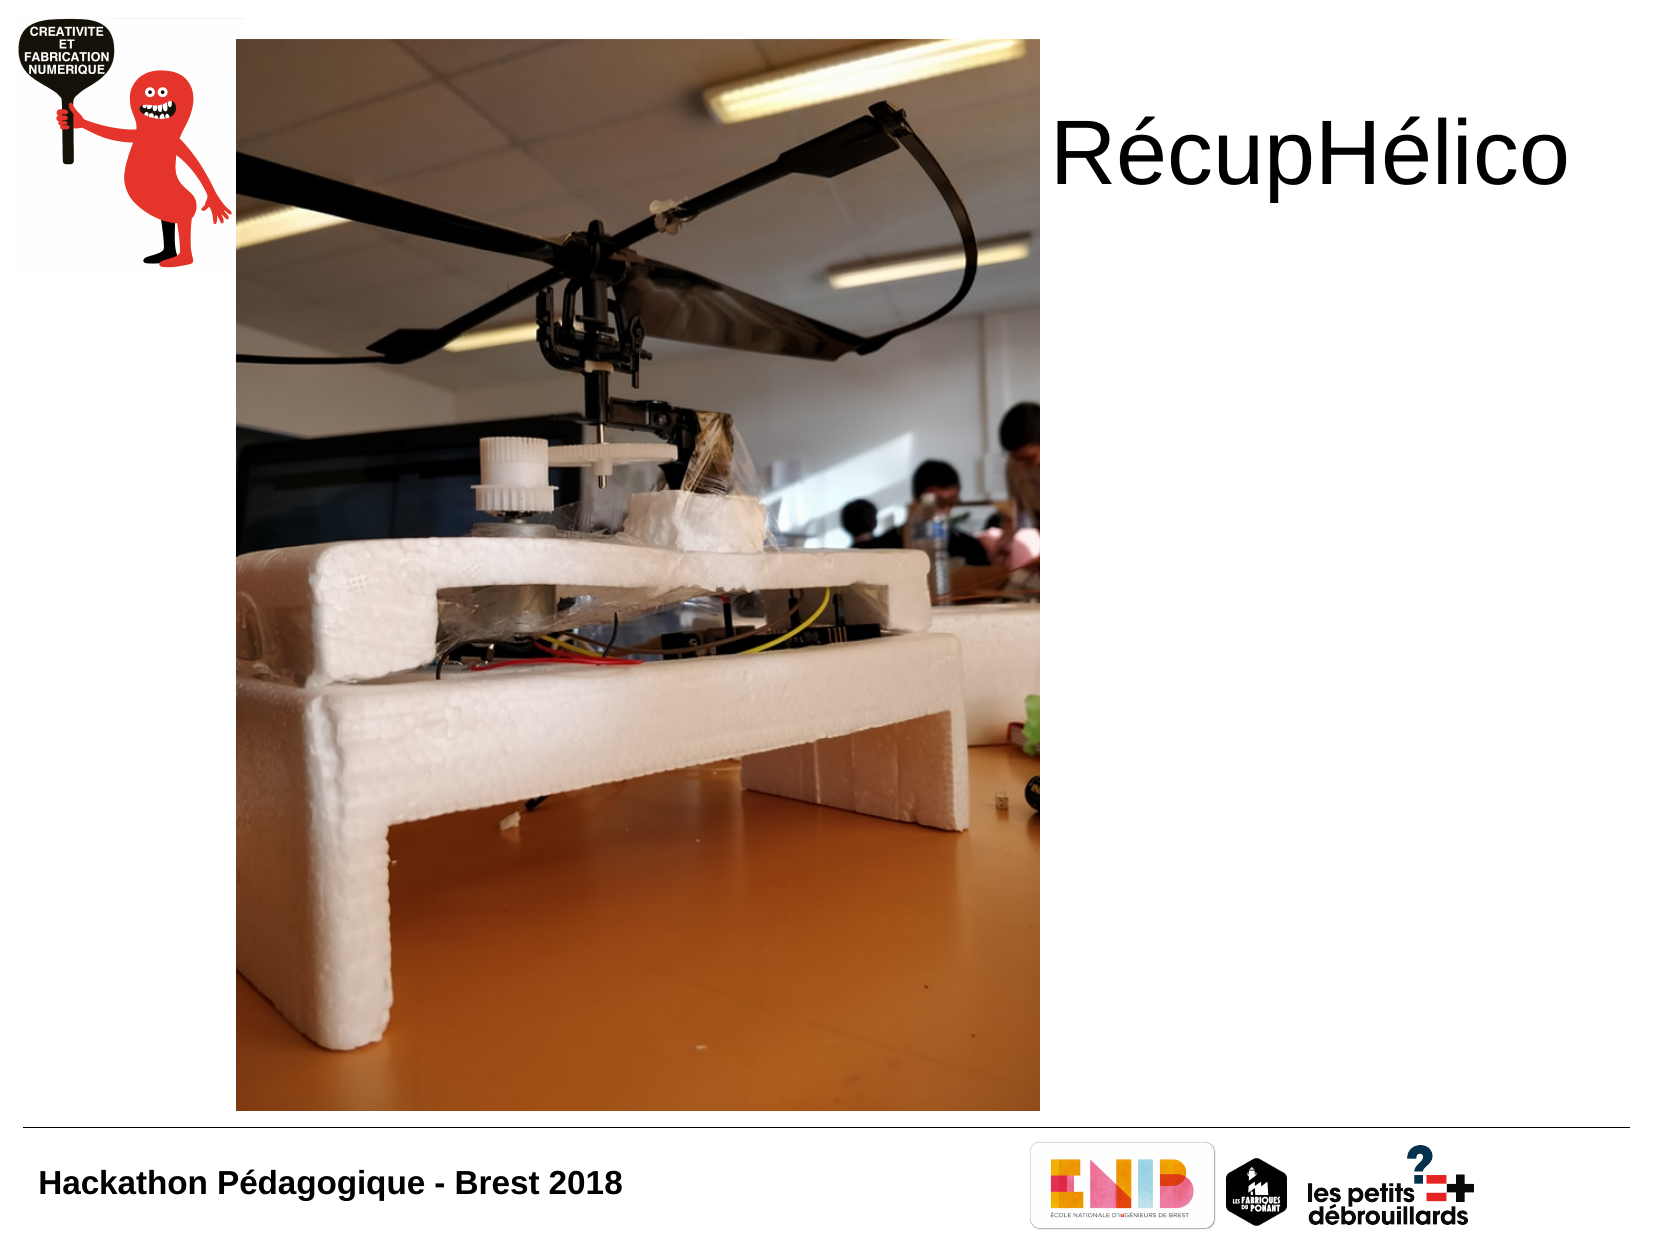

# RécupHélico
Hackathon Pédagogique - Brest 2018